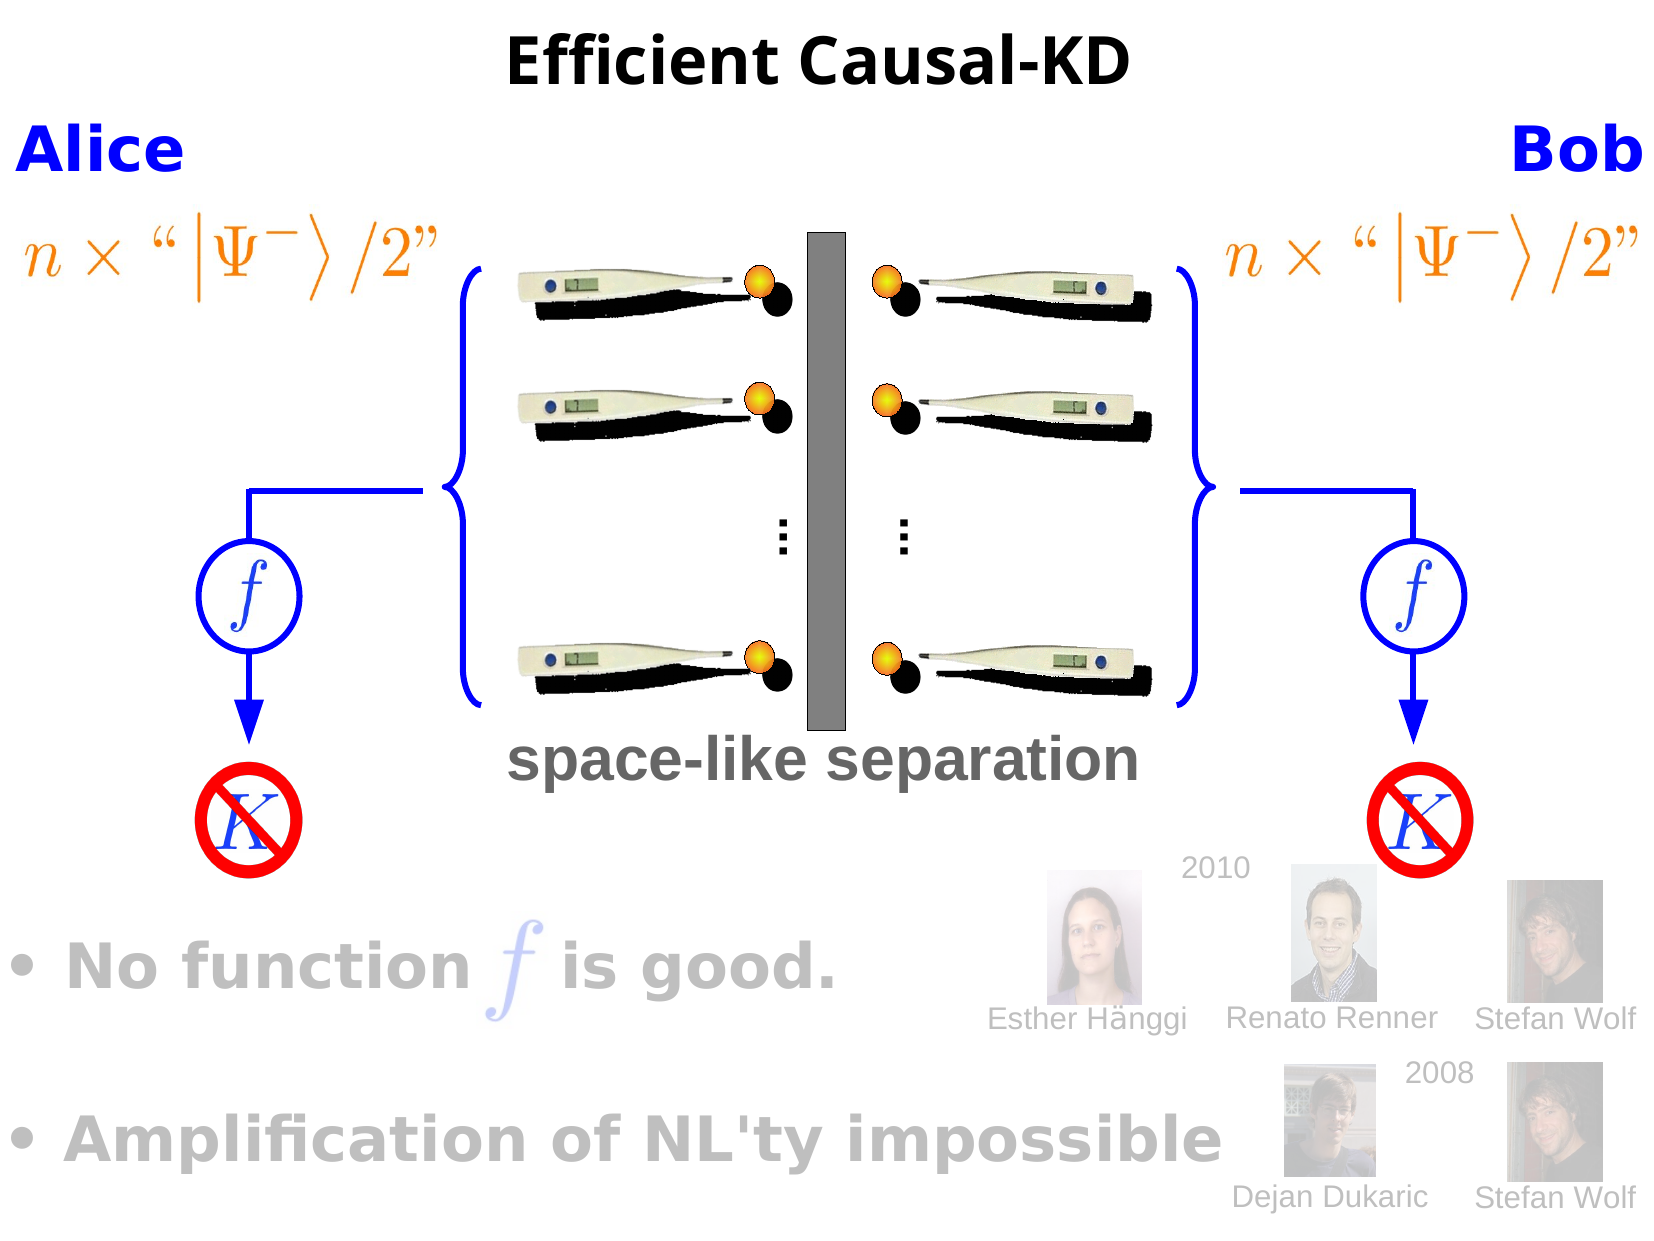

Efficient Causal-KD
Alice
Bob
...
...
space-like separation
2010
Renato Renner
Esther Hänggi
Stefan Wolf
• No function is good.
2008
Dejan Dukaric
Stefan Wolf
• Amplification of NL'ty impossible